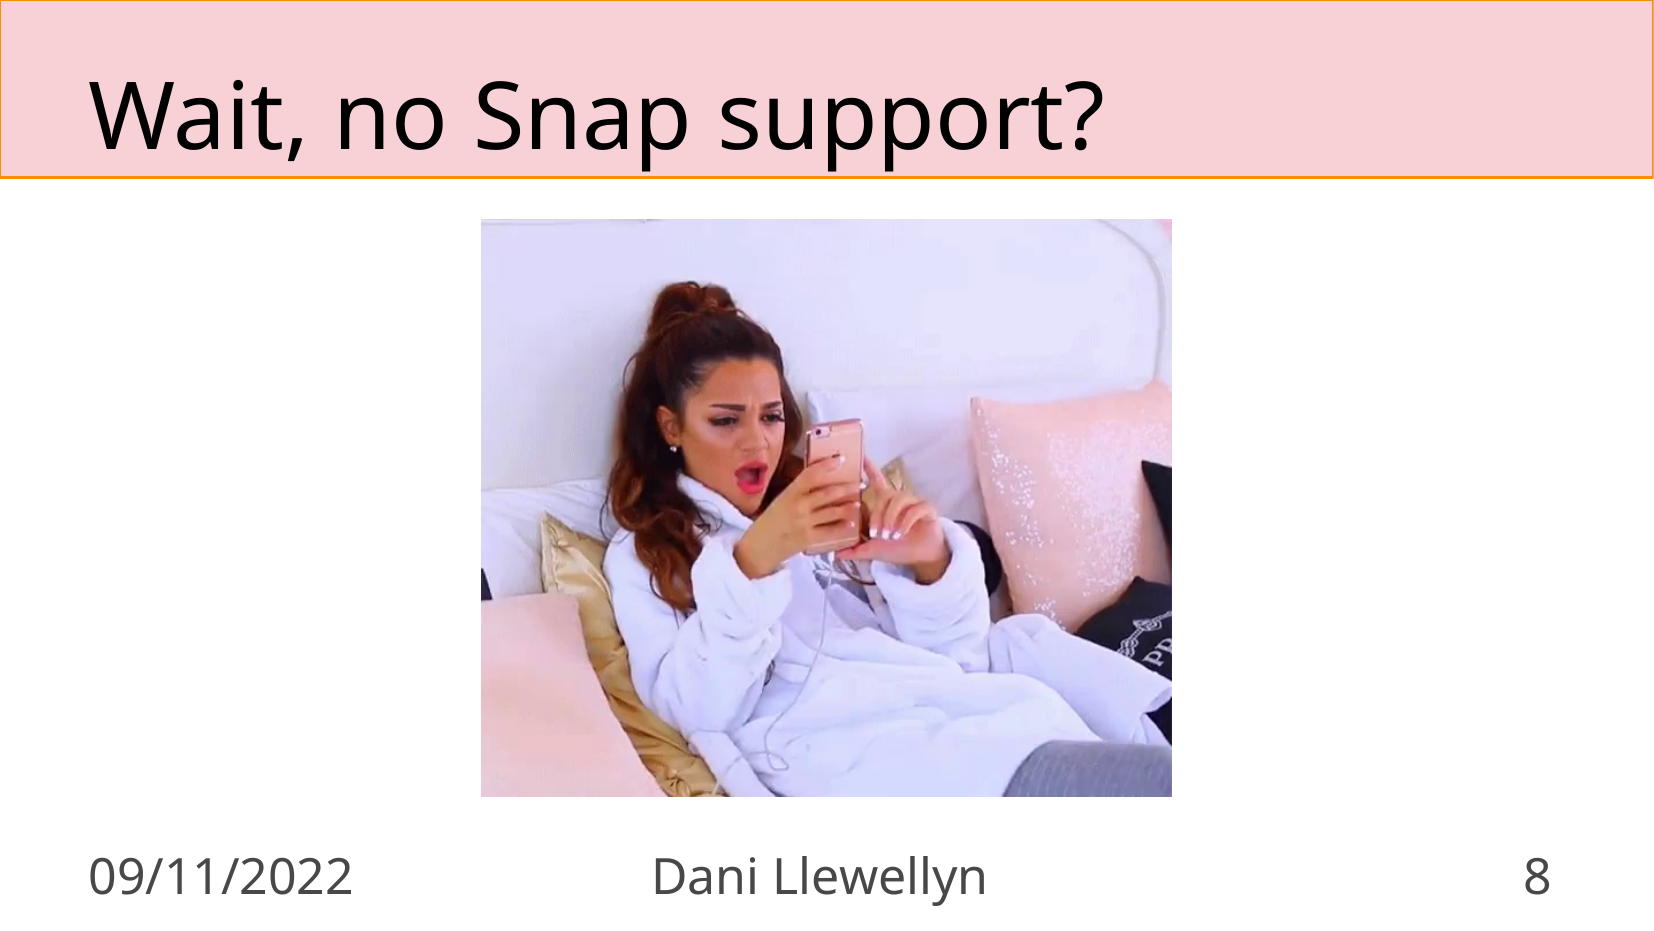

# Wait, no Snap support?
09/11/2022
Dani Llewellyn
8